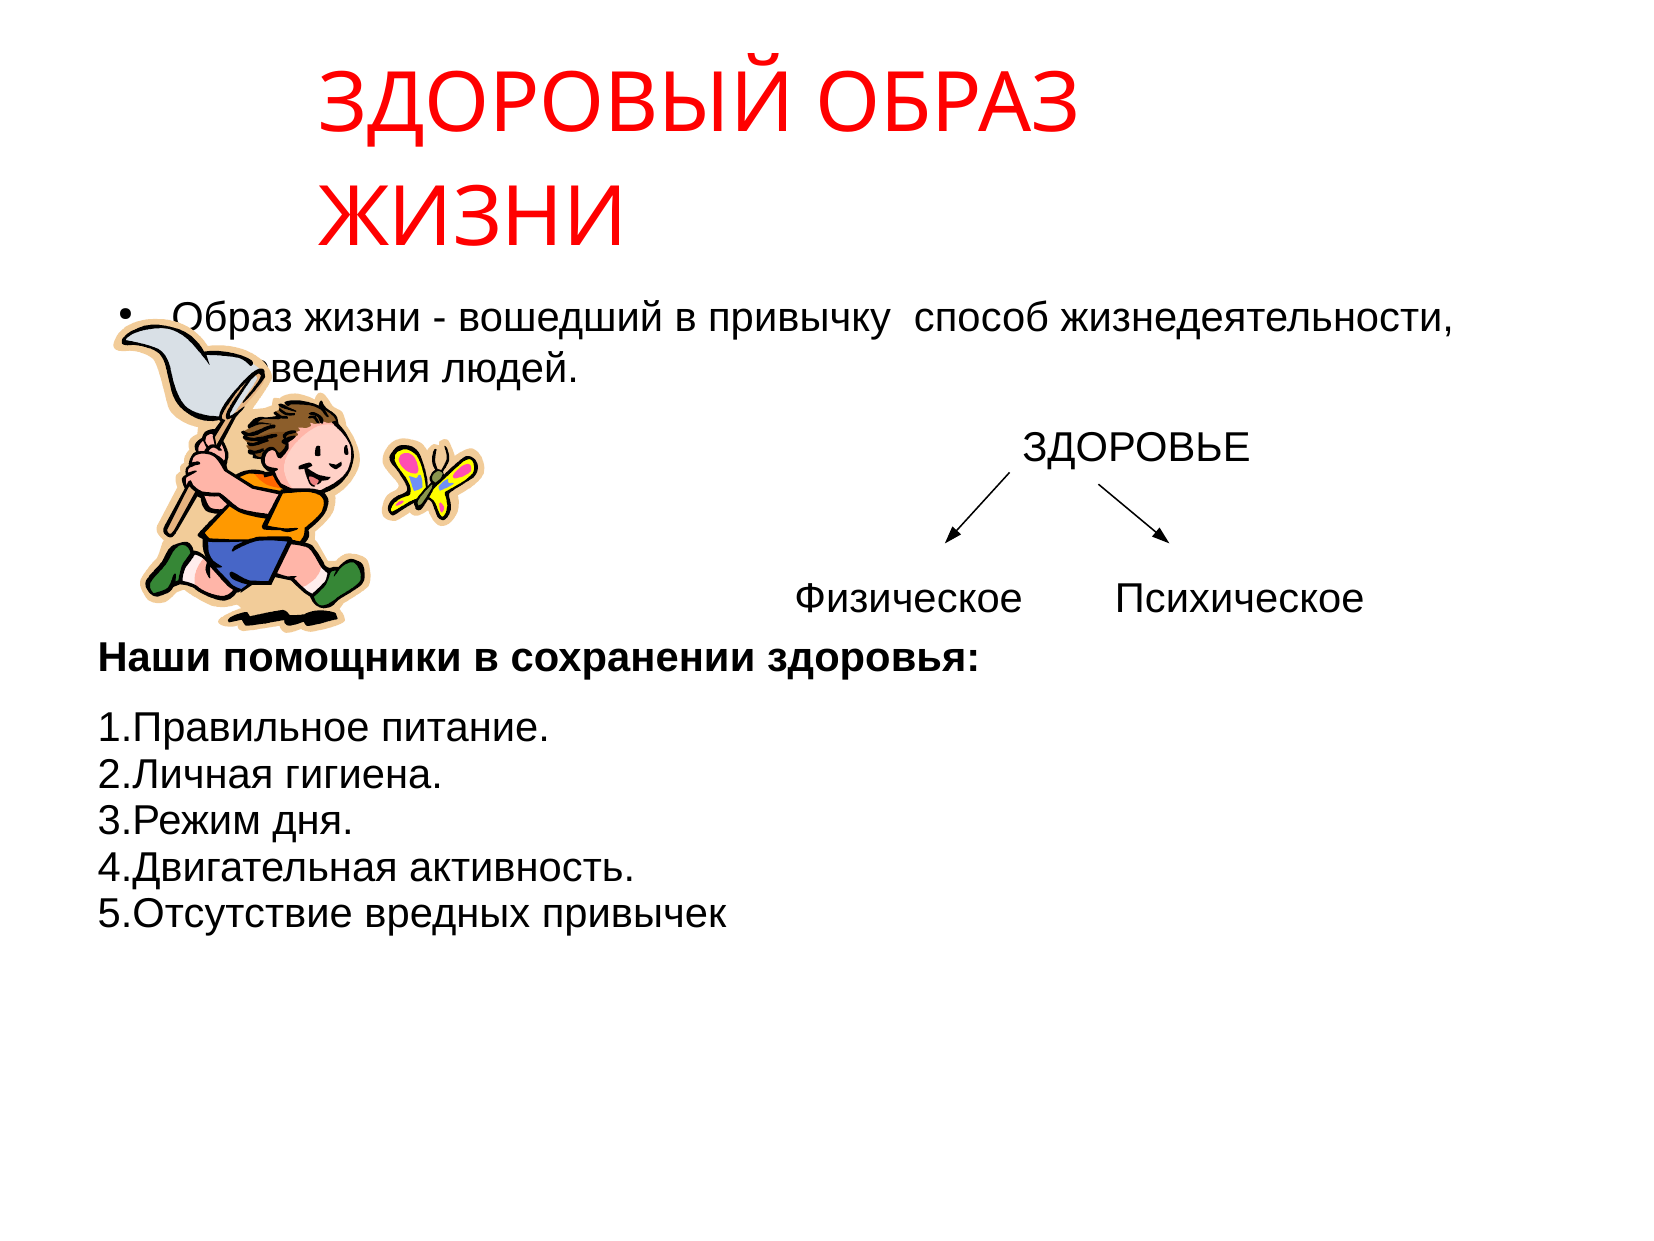

ЗДОРОВЫЙ ОБРАЗ ЖИЗНИ
#
Образ жизни - вошедший в привычку способ жизнедеятельности, поведения людей.
 ЗДОРОВЬЕ
Физическое Психическое
Наши помощники в сохранении здоровья:
1.Правильное питание.
2.Личная гигиена.
3.Режим дня.
4.Двигательная активность.
5.Отсутствие вредных привычек